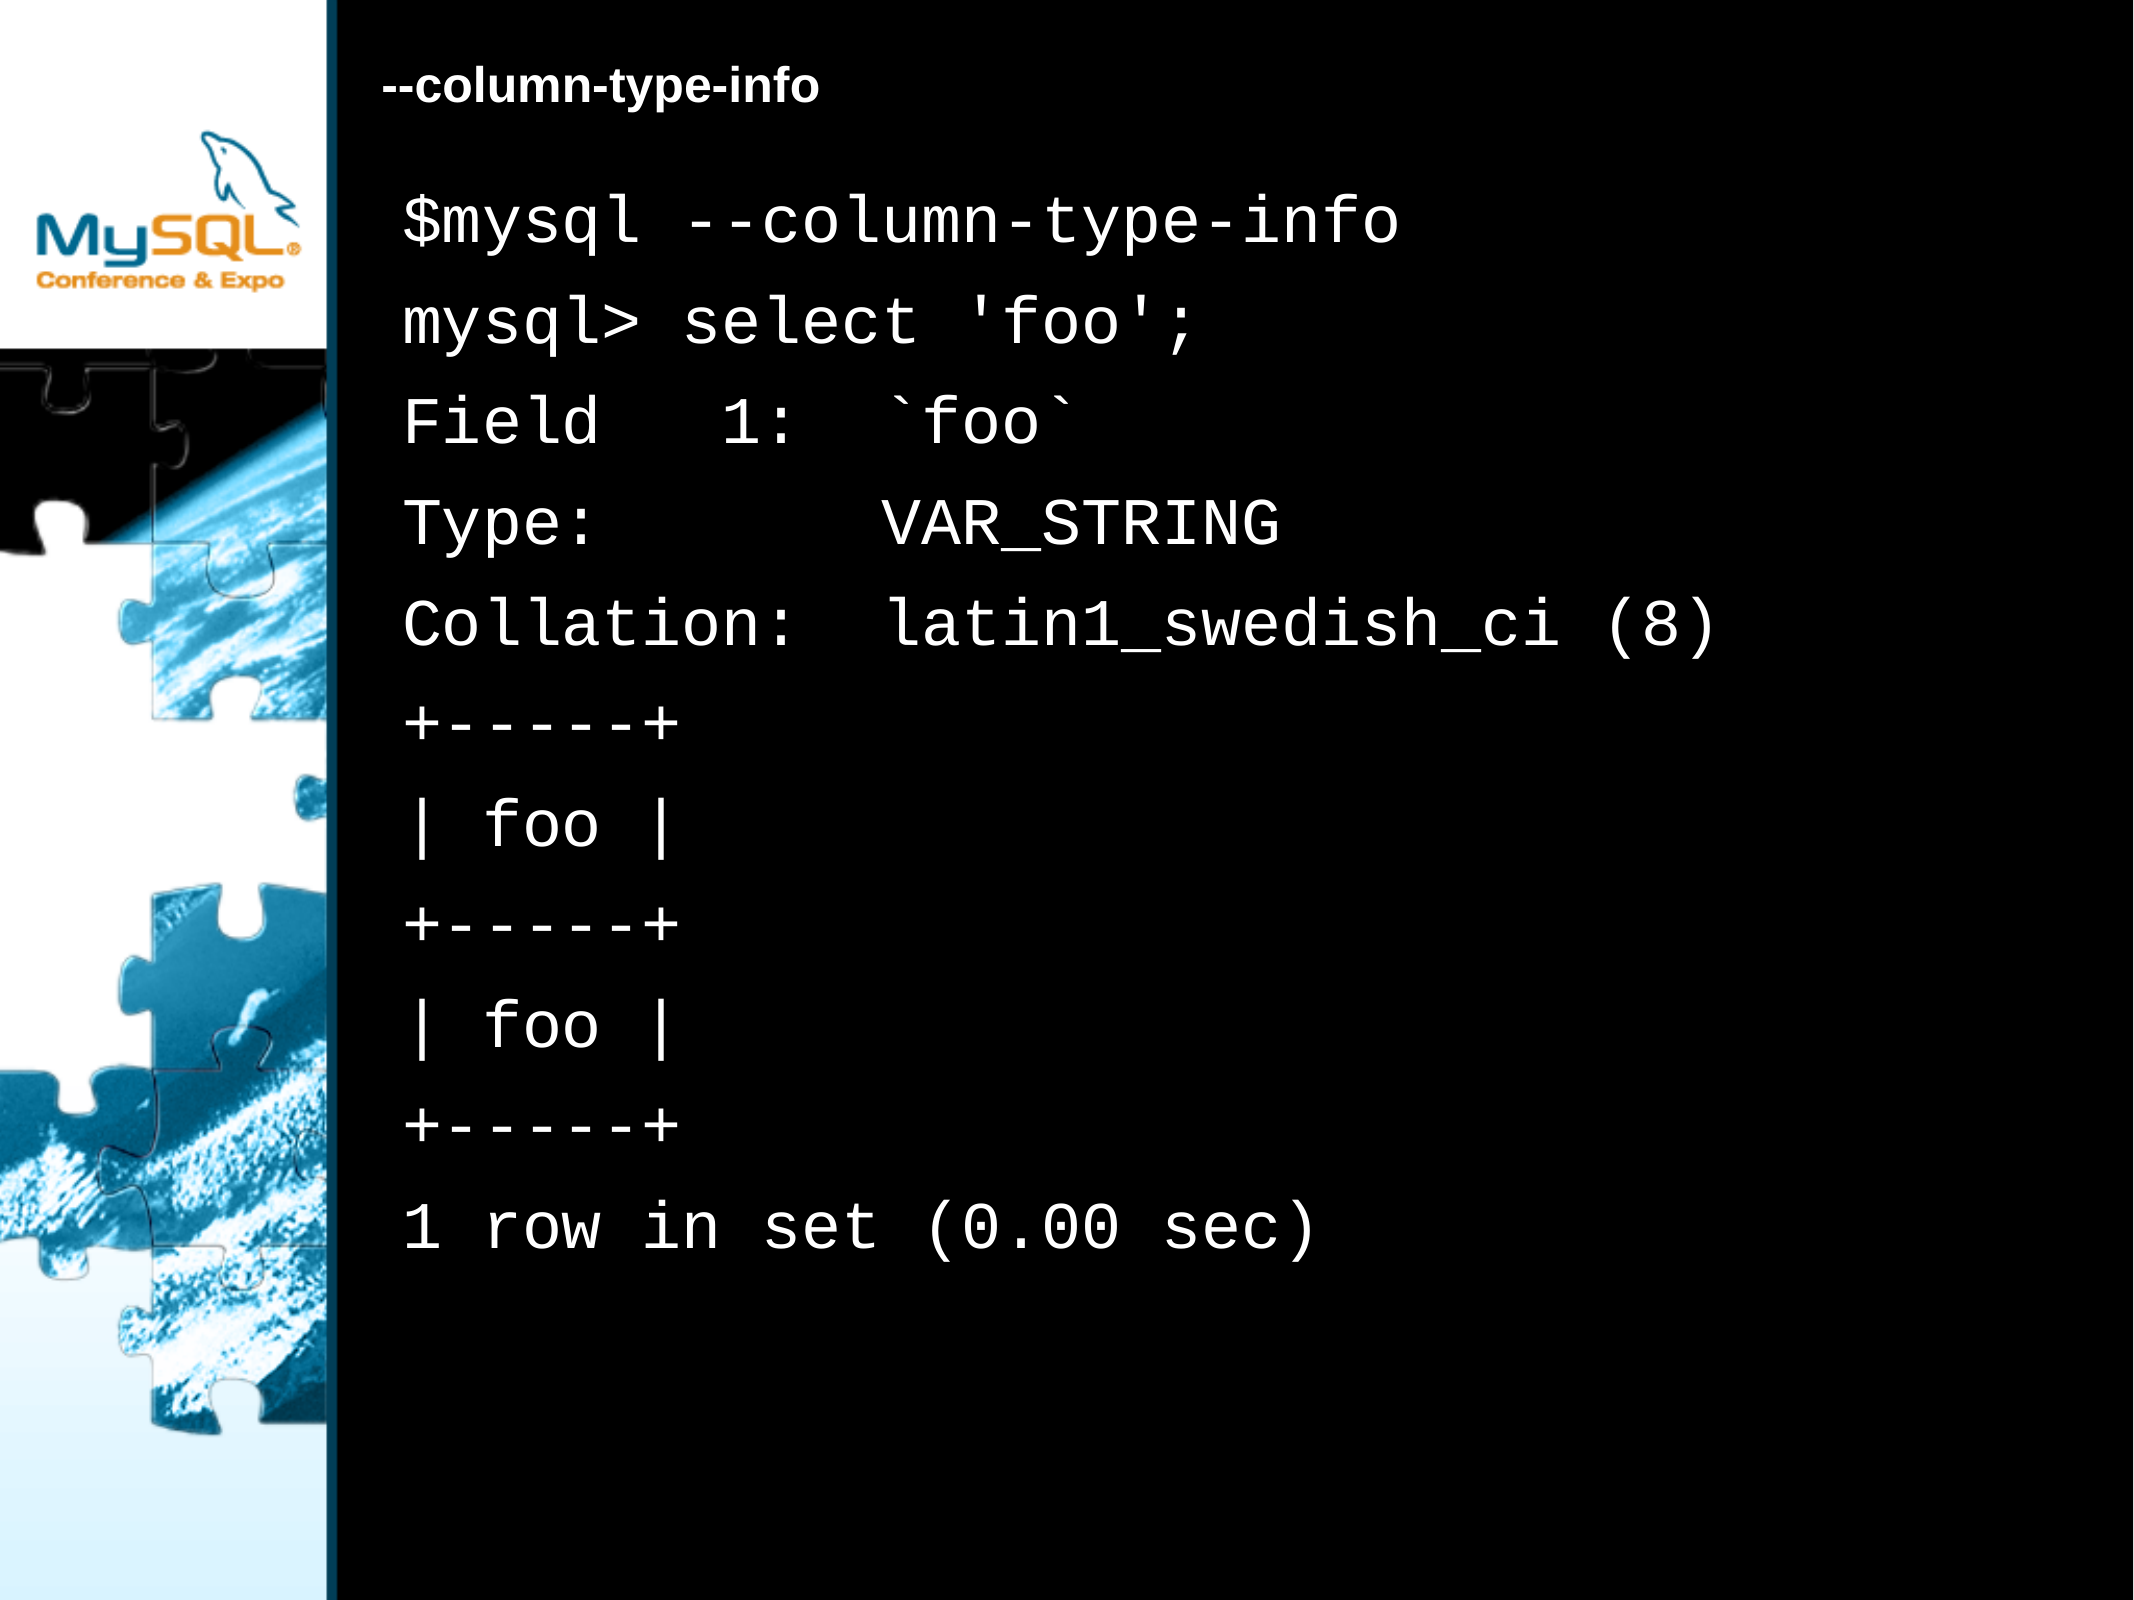

# --column-type-info
$mysql --column-type-info
mysql> select 'foo';
Field 1: `foo`
Type: VAR_STRING
Collation: latin1_swedish_ci (8)
+-----+
| foo |
+-----+
| foo |
+-----+
1 row in set (0.00 sec)